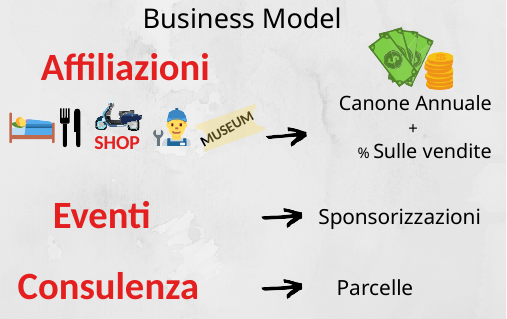

Business Model
# Affiliazioni
Canone Annuale
+
% Sulle vendite
MUSEUM
SHOP
Eventi Consulenza
Sponsorizzazioni
Parcelle